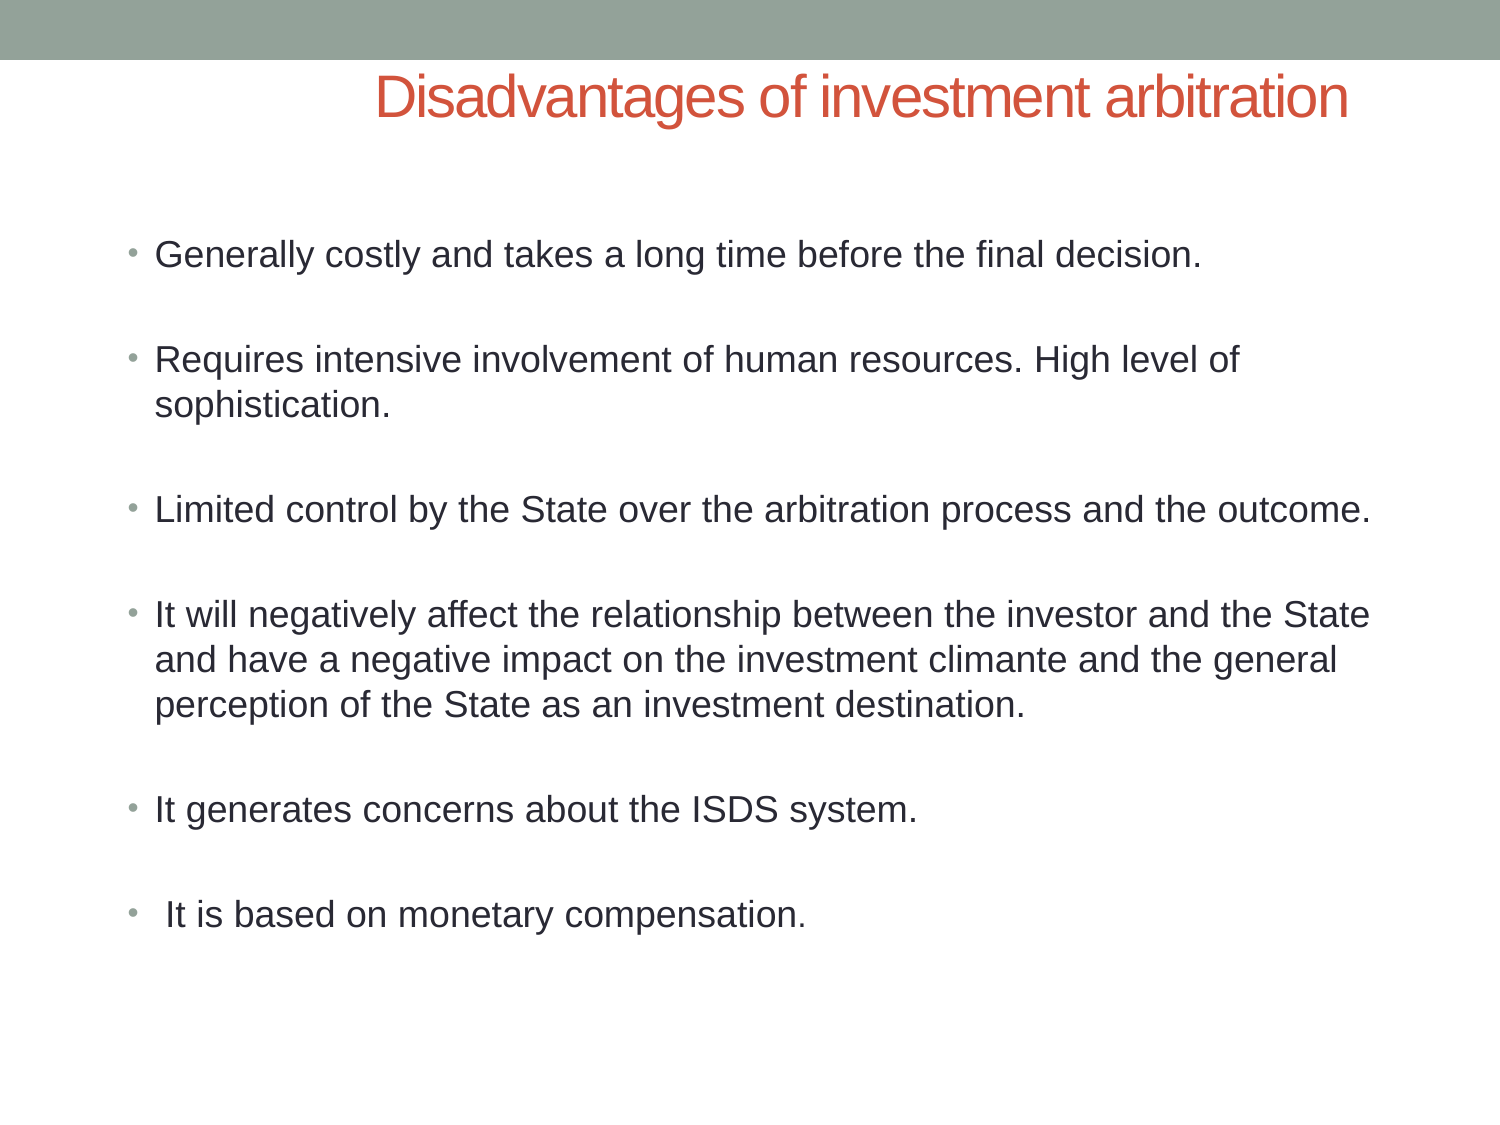

# Disadvantages of investment arbitration
Generally costly and takes a long time before the final decision.
Requires intensive involvement of human resources. High level of sophistication.
Limited control by the State over the arbitration process and the outcome.
It will negatively affect the relationship between the investor and the State and have a negative impact on the investment climante and the general perception of the State as an investment destination.
It generates concerns about the ISDS system.
 It is based on monetary compensation.